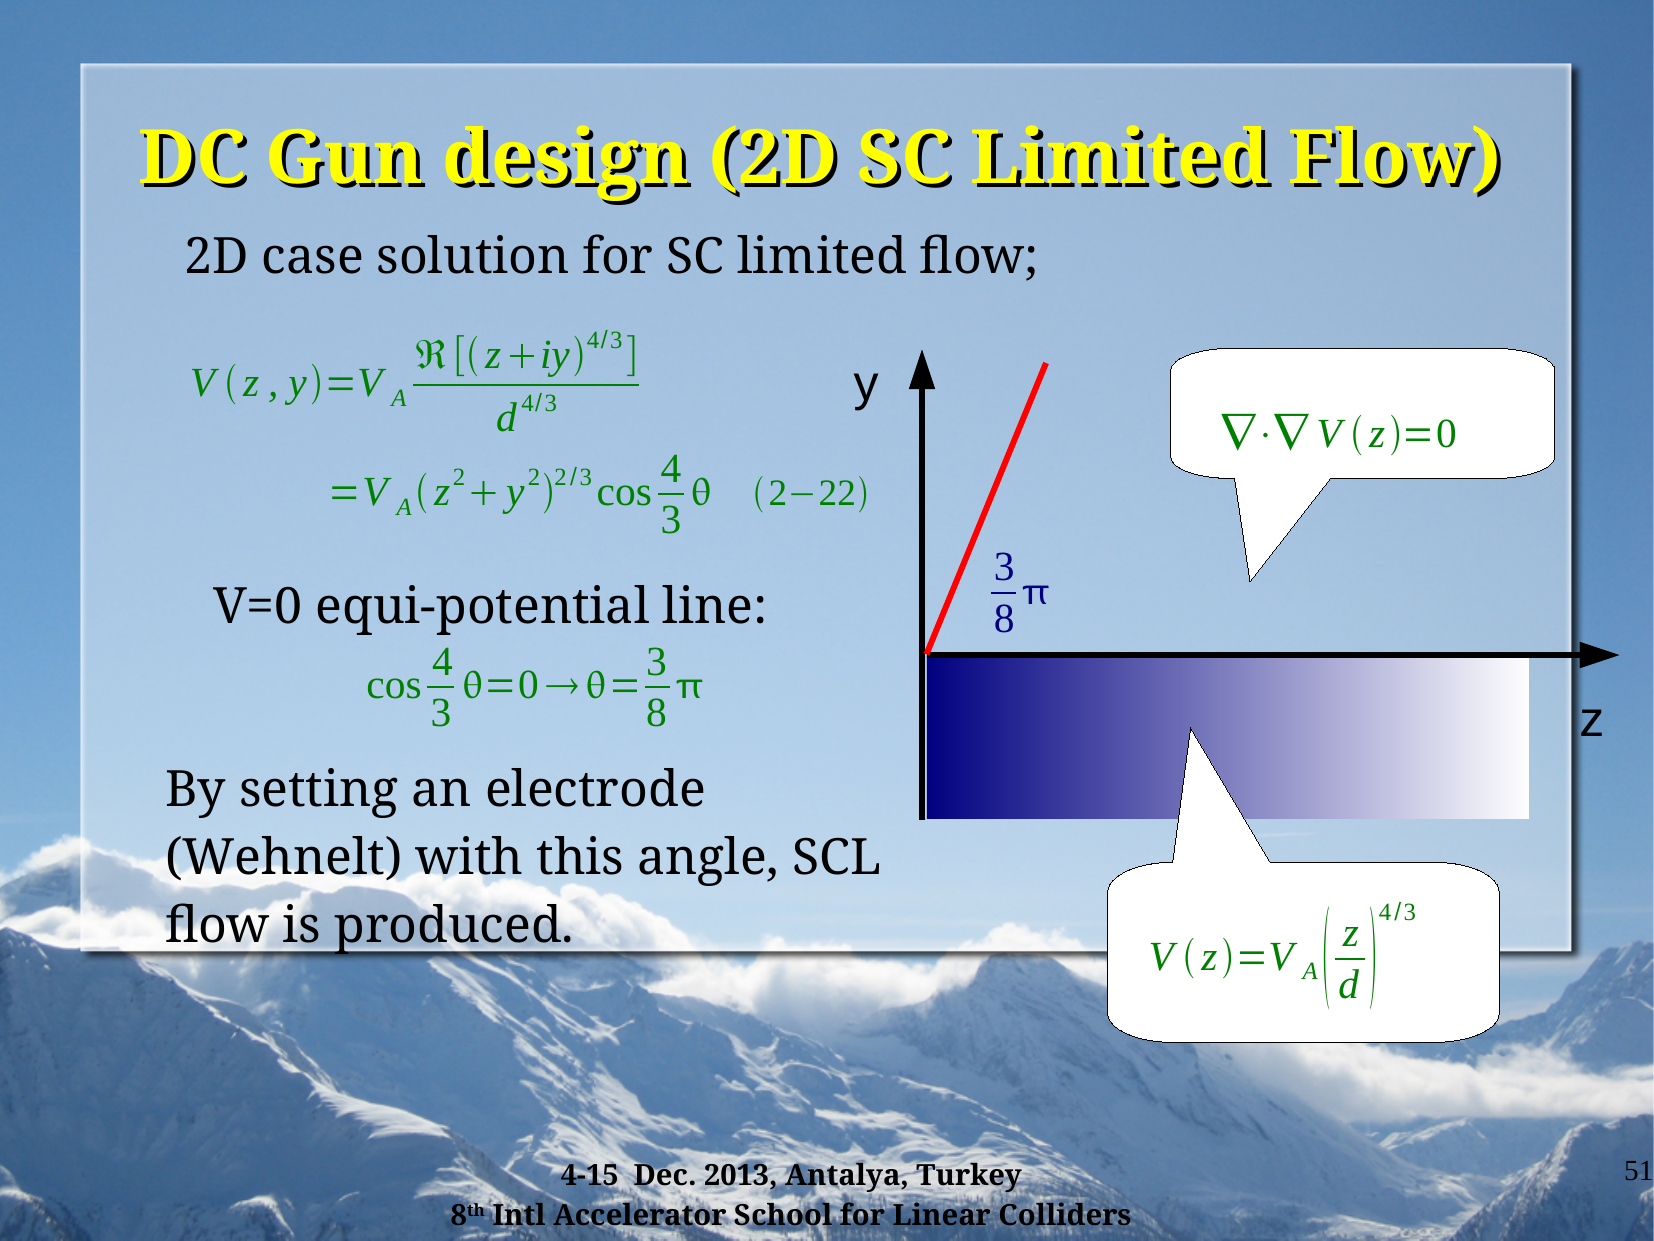

# DC Gun design (2D SC Limited Flow)
2D case solution for SC limited flow;
y
V=0 equi-potential line:
z
By setting an electrode (Wehnelt) with this angle, SCL flow is produced.
51